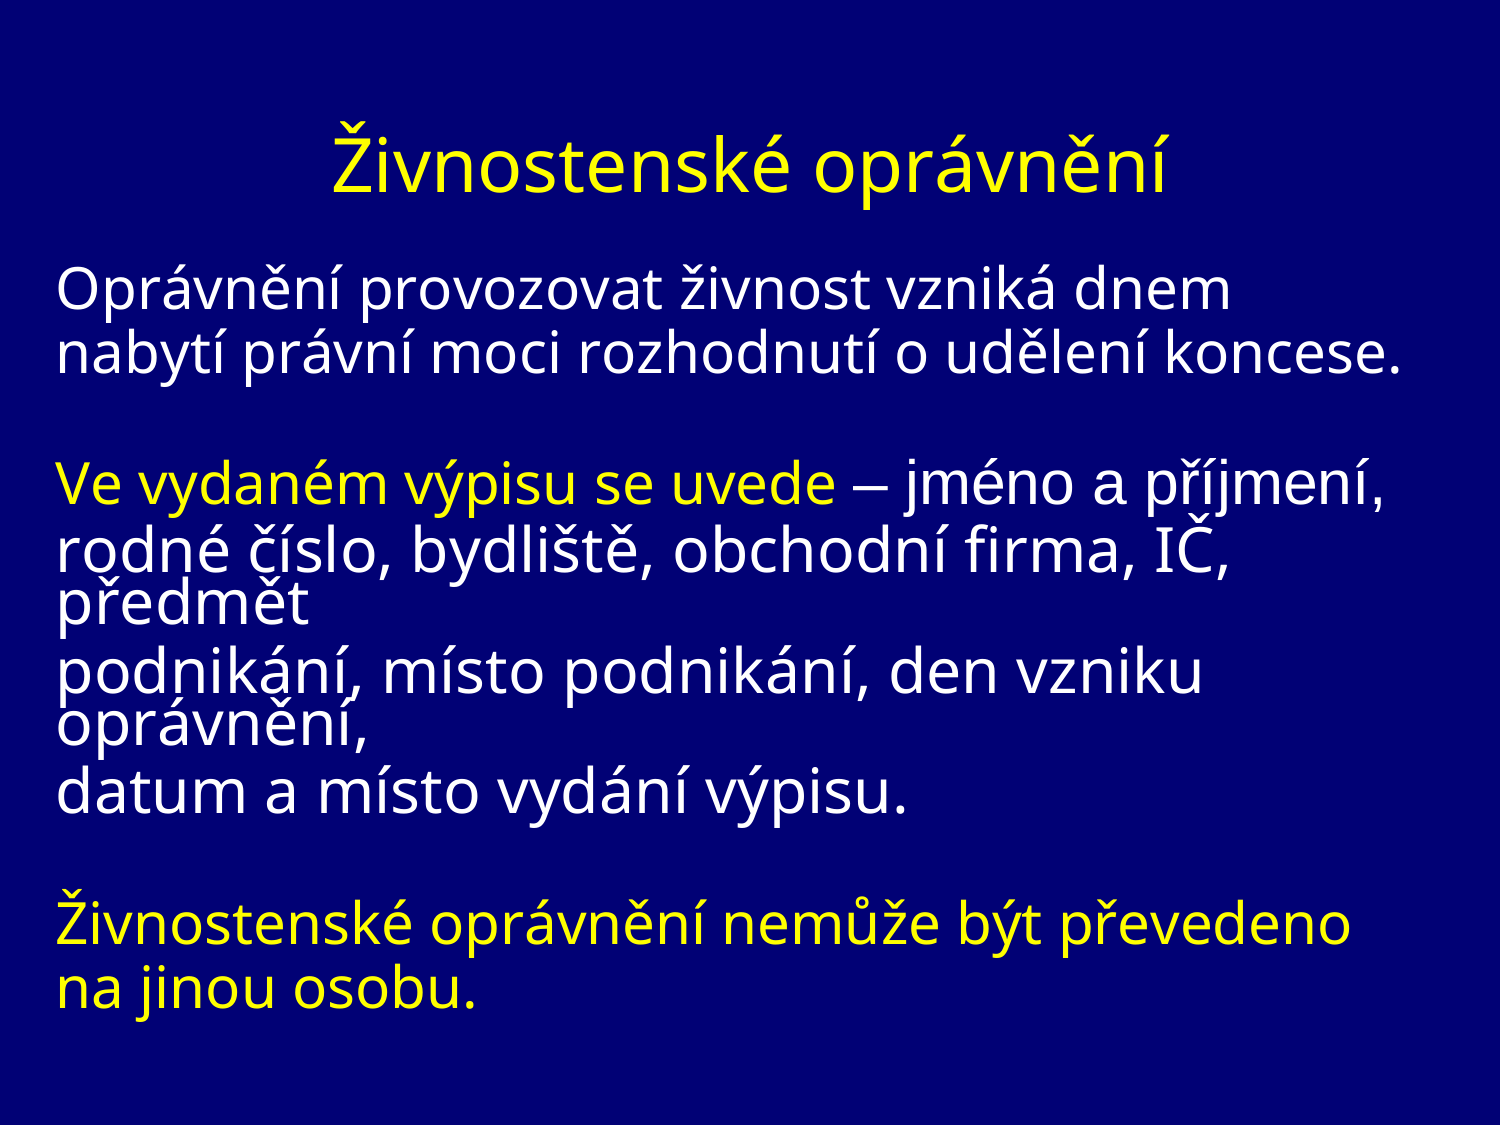

Živnostenské oprávnění
Oprávnění provozovat živnost vzniká dnem
nabytí právní moci rozhodnutí o udělení koncese.
Ve vydaném výpisu se uvede – jméno a příjmení,
rodné číslo, bydliště, obchodní firma, IČ, předmět
podnikání, místo podnikání, den vzniku oprávnění,
datum a místo vydání výpisu.
Živnostenské oprávnění nemůže být převedeno
na jinou osobu.